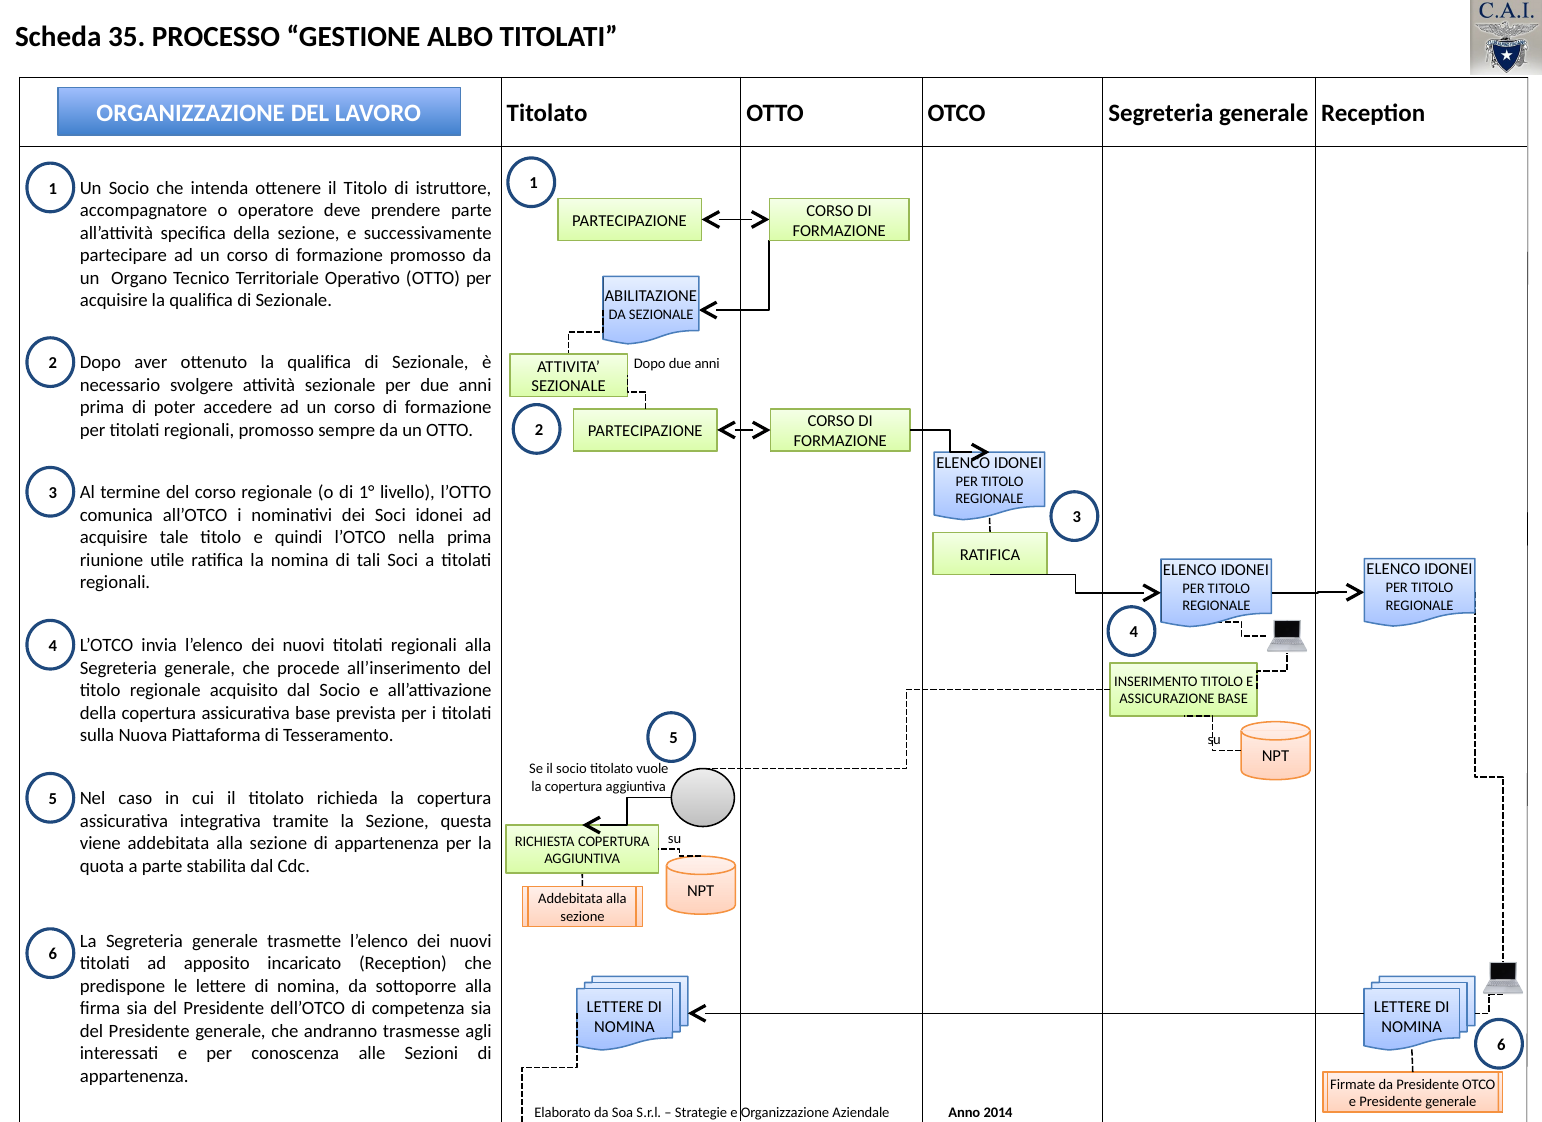

Scheda 35. PROCESSO “GESTIONE ALBO TITOLATI”
OTTO
Titolato
OTCO
Segreteria generale
Reception
ORGANIZZAZIONE DEL LAVORO
1
1
Un Socio che intenda ottenere il Titolo di istruttore, accompagnatore o operatore deve prendere parte all’attività specifica della sezione, e successivamente partecipare ad un corso di formazione promosso da un Organo Tecnico Territoriale Operativo (OTTO) per acquisire la qualifica di Sezionale.
PARTECIPAZIONE
CORSO DI FORMAZIONE
ABILITAZIONE DA SEZIONALE
2
Dopo aver ottenuto la qualifica di Sezionale, è necessario svolgere attività sezionale per due anni prima di poter accedere ad un corso di formazione per titolati regionali, promosso sempre da un OTTO.
Dopo due anni
ATTIVITA’ SEZIONALE
2
PARTECIPAZIONE
CORSO DI FORMAZIONE
ELENCO IDONEI PER TITOLO REGIONALE
3
Al termine del corso regionale (o di 1° livello), l’OTTO comunica all’OTCO i nominativi dei Soci idonei ad acquisire tale titolo e quindi l’OTCO nella prima riunione utile ratifica la nomina di tali Soci a titolati regionali.
3
RATIFICA
ELENCO IDONEI PER TITOLO REGIONALE
ELENCO IDONEI PER TITOLO REGIONALE
4
4
L’OTCO invia l’elenco dei nuovi titolati regionali alla Segreteria generale, che procede all’inserimento del titolo regionale acquisito dal Socio e all’attivazione della copertura assicurativa base prevista per i titolati sulla Nuova Piattaforma di Tesseramento.
INSERIMENTO TITOLO E ASSICURAZIONE BASE
5
NPT
su
Se il socio titolato vuole
la copertura aggiuntiva
5
Nel caso in cui il titolato richieda la copertura assicurativa integrativa tramite la Sezione, questa viene addebitata alla sezione di appartenenza per la quota a parte stabilita dal Cdc.
su
RICHIESTA COPERTURA AGGIUNTIVA
NPT
Addebitata alla sezione
La Segreteria generale trasmette l’elenco dei nuovi titolati ad apposito incaricato (Reception) che predispone le lettere di nomina, da sottoporre alla firma sia del Presidente dell’OTCO di competenza sia del Presidente generale, che andranno trasmesse agli interessati e per conoscenza alle Sezioni di appartenenza.
6
LETTERE DI NOMINA
LETTERE DI NOMINA
6
Firmate da Presidente OTCO e Presidente generale
Elaborato da Soa S.r.l. – Strategie e Organizzazione Aziendale Anno 2014